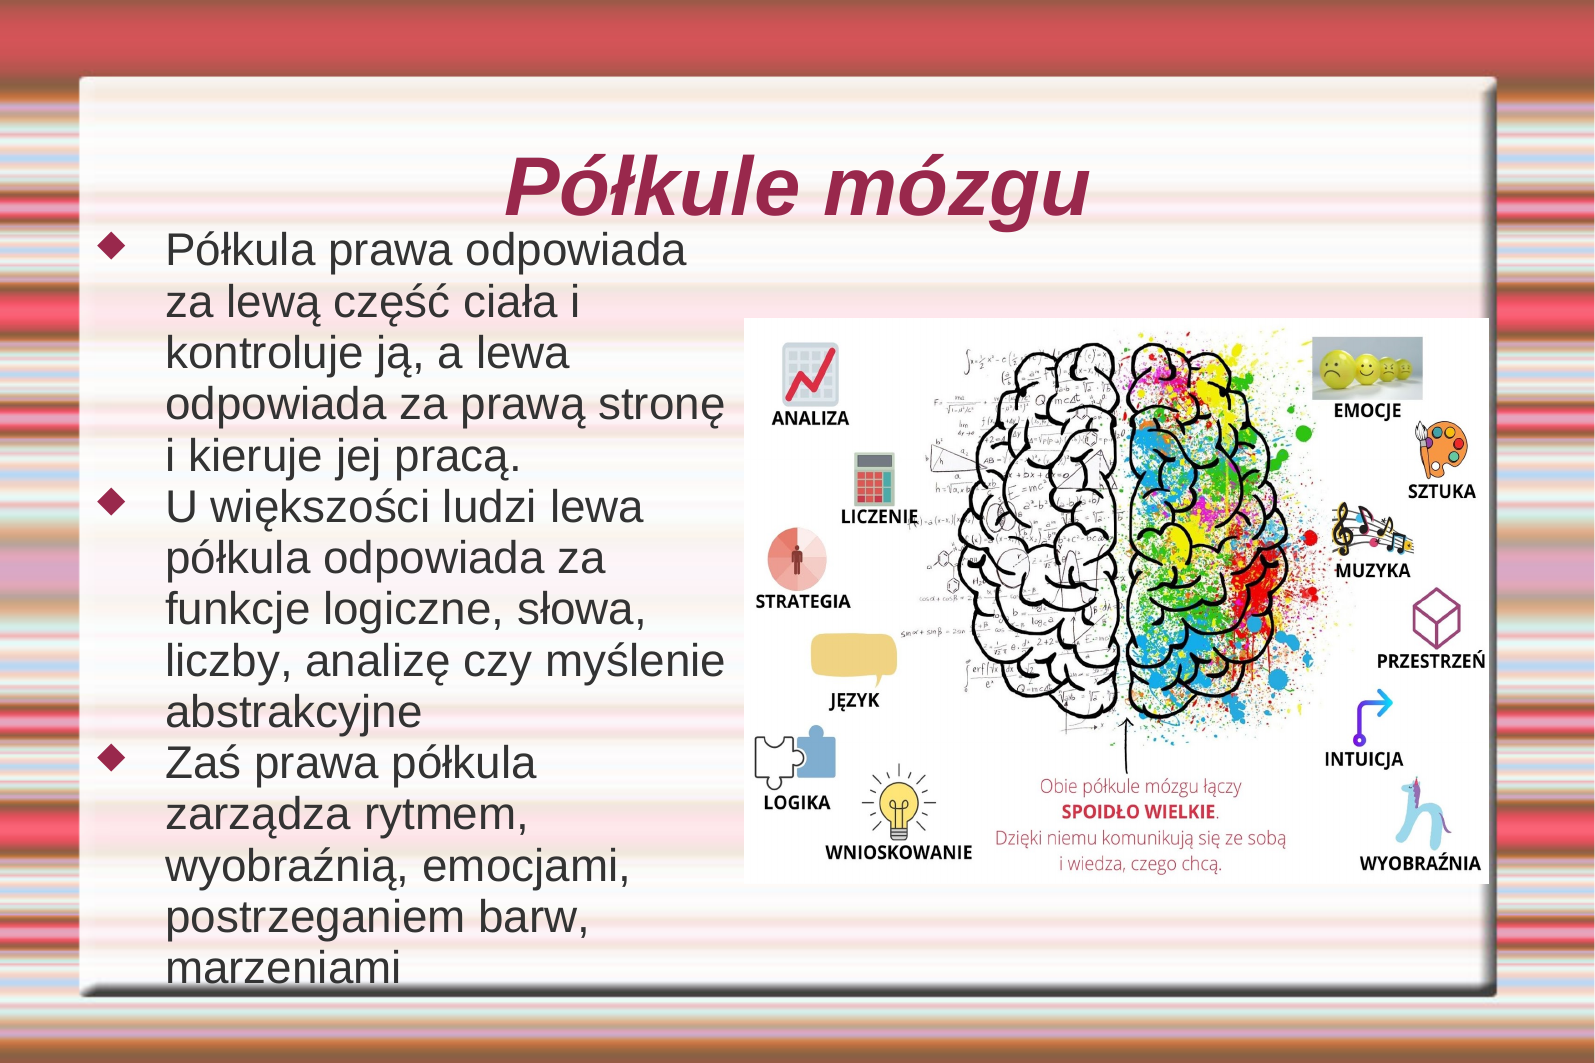

# Półkule mózgu
Półkula prawa odpowiada za lewą część ciała i kontroluje ją, a lewa odpowiada za prawą stronę i kieruje jej pracą.
U większości ludzi lewa półkula odpowiada za funkcje logiczne, słowa, liczby, analizę czy myślenie abstrakcyjne
Zaś prawa półkula zarządza rytmem, wyobraźnią, emocjami, postrzeganiem barw, marzeniami